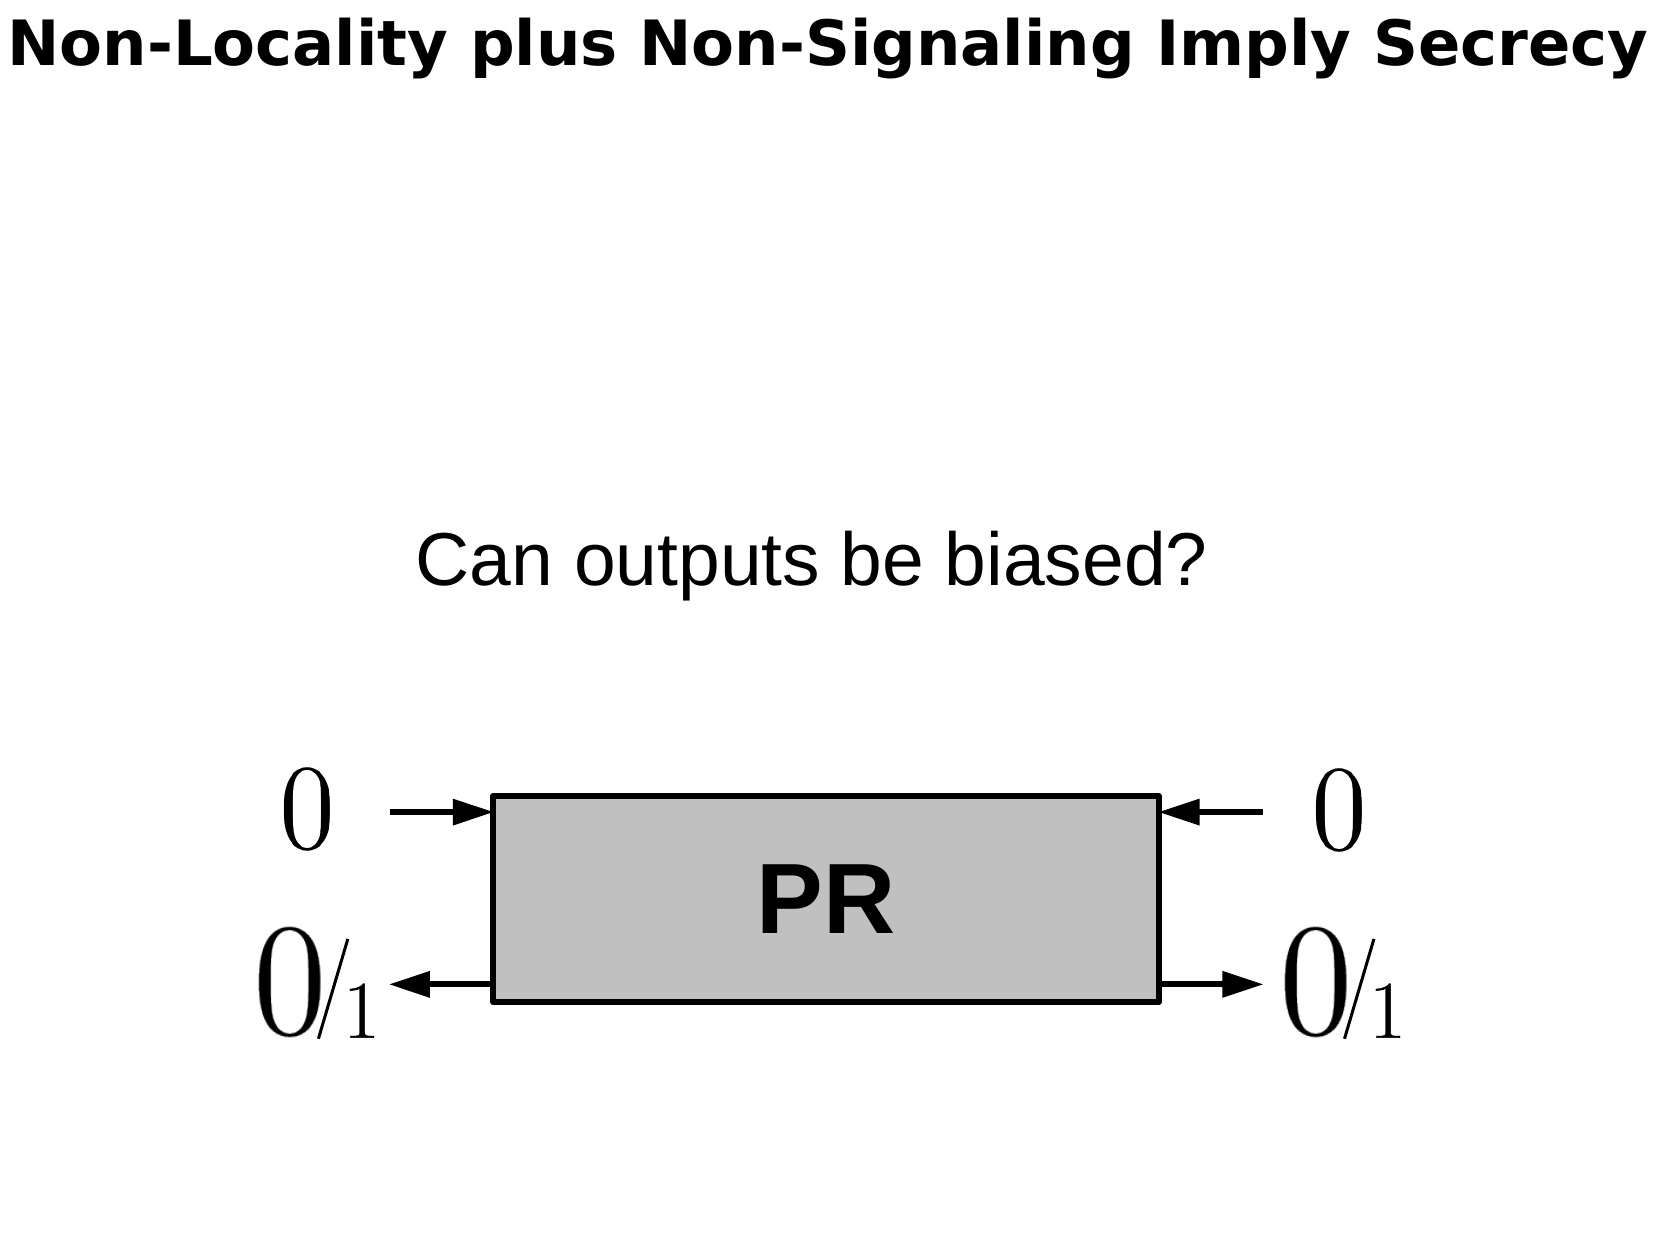

Non-Locality plus Non-Signaling Imply Secrecy
Can outputs be biased?
PR